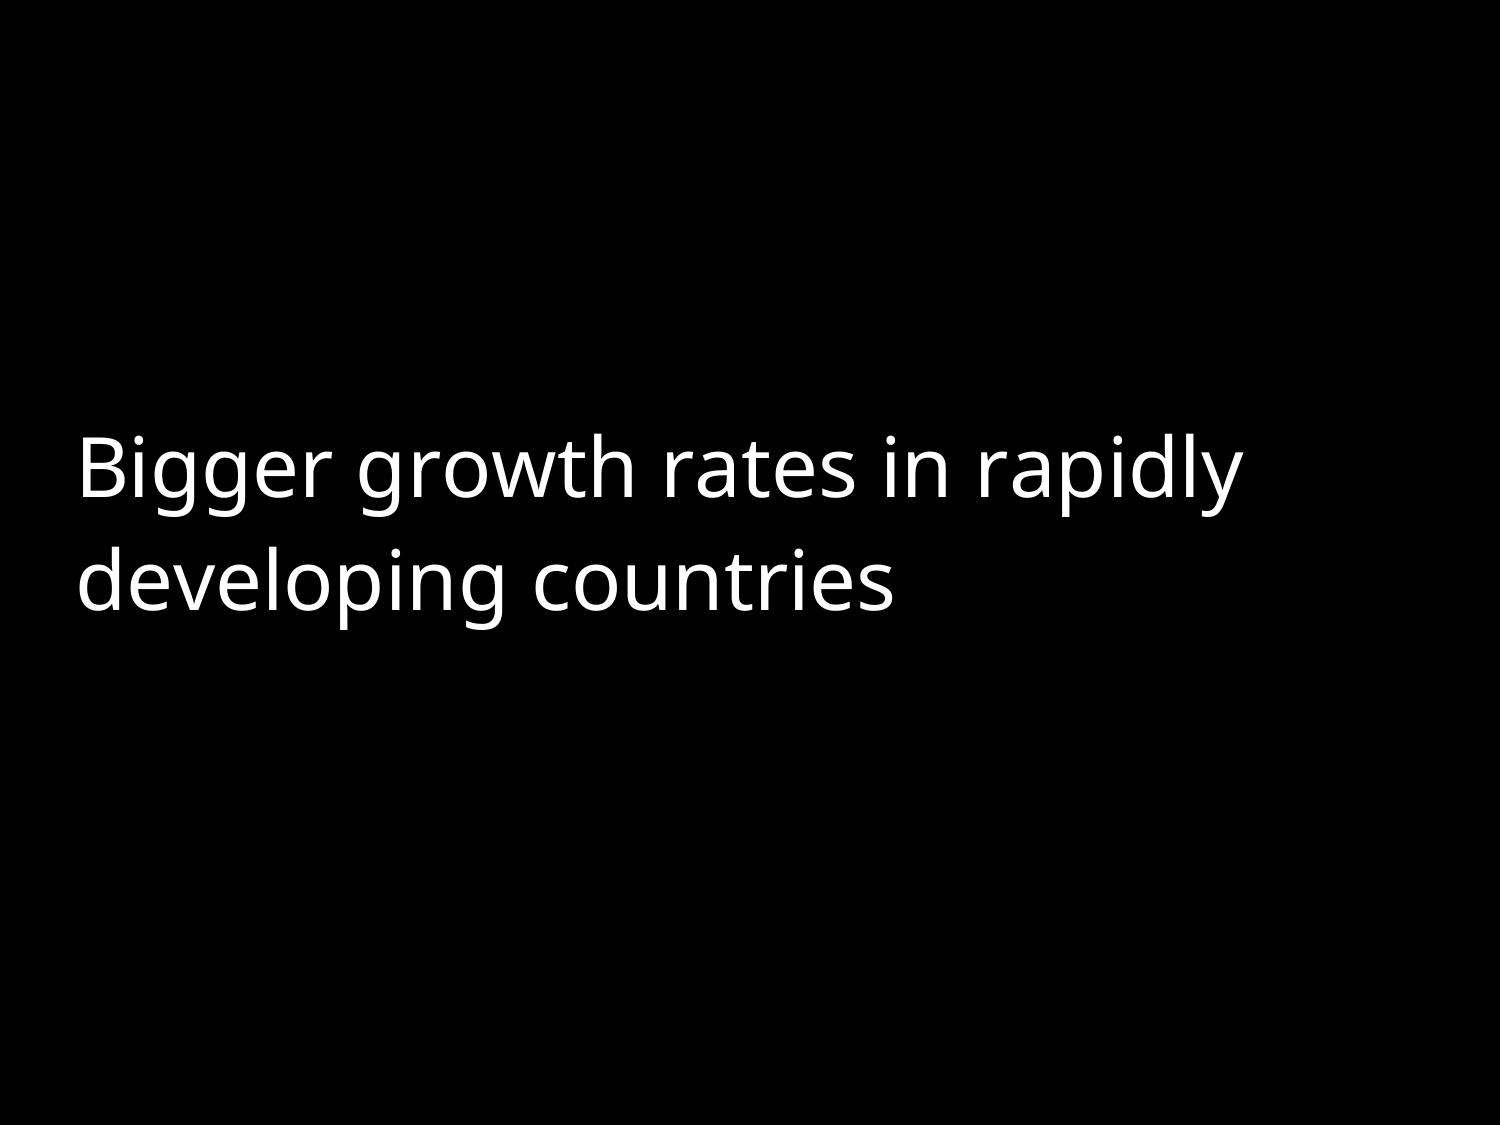

# Bigger growth rates in rapidly developing countries